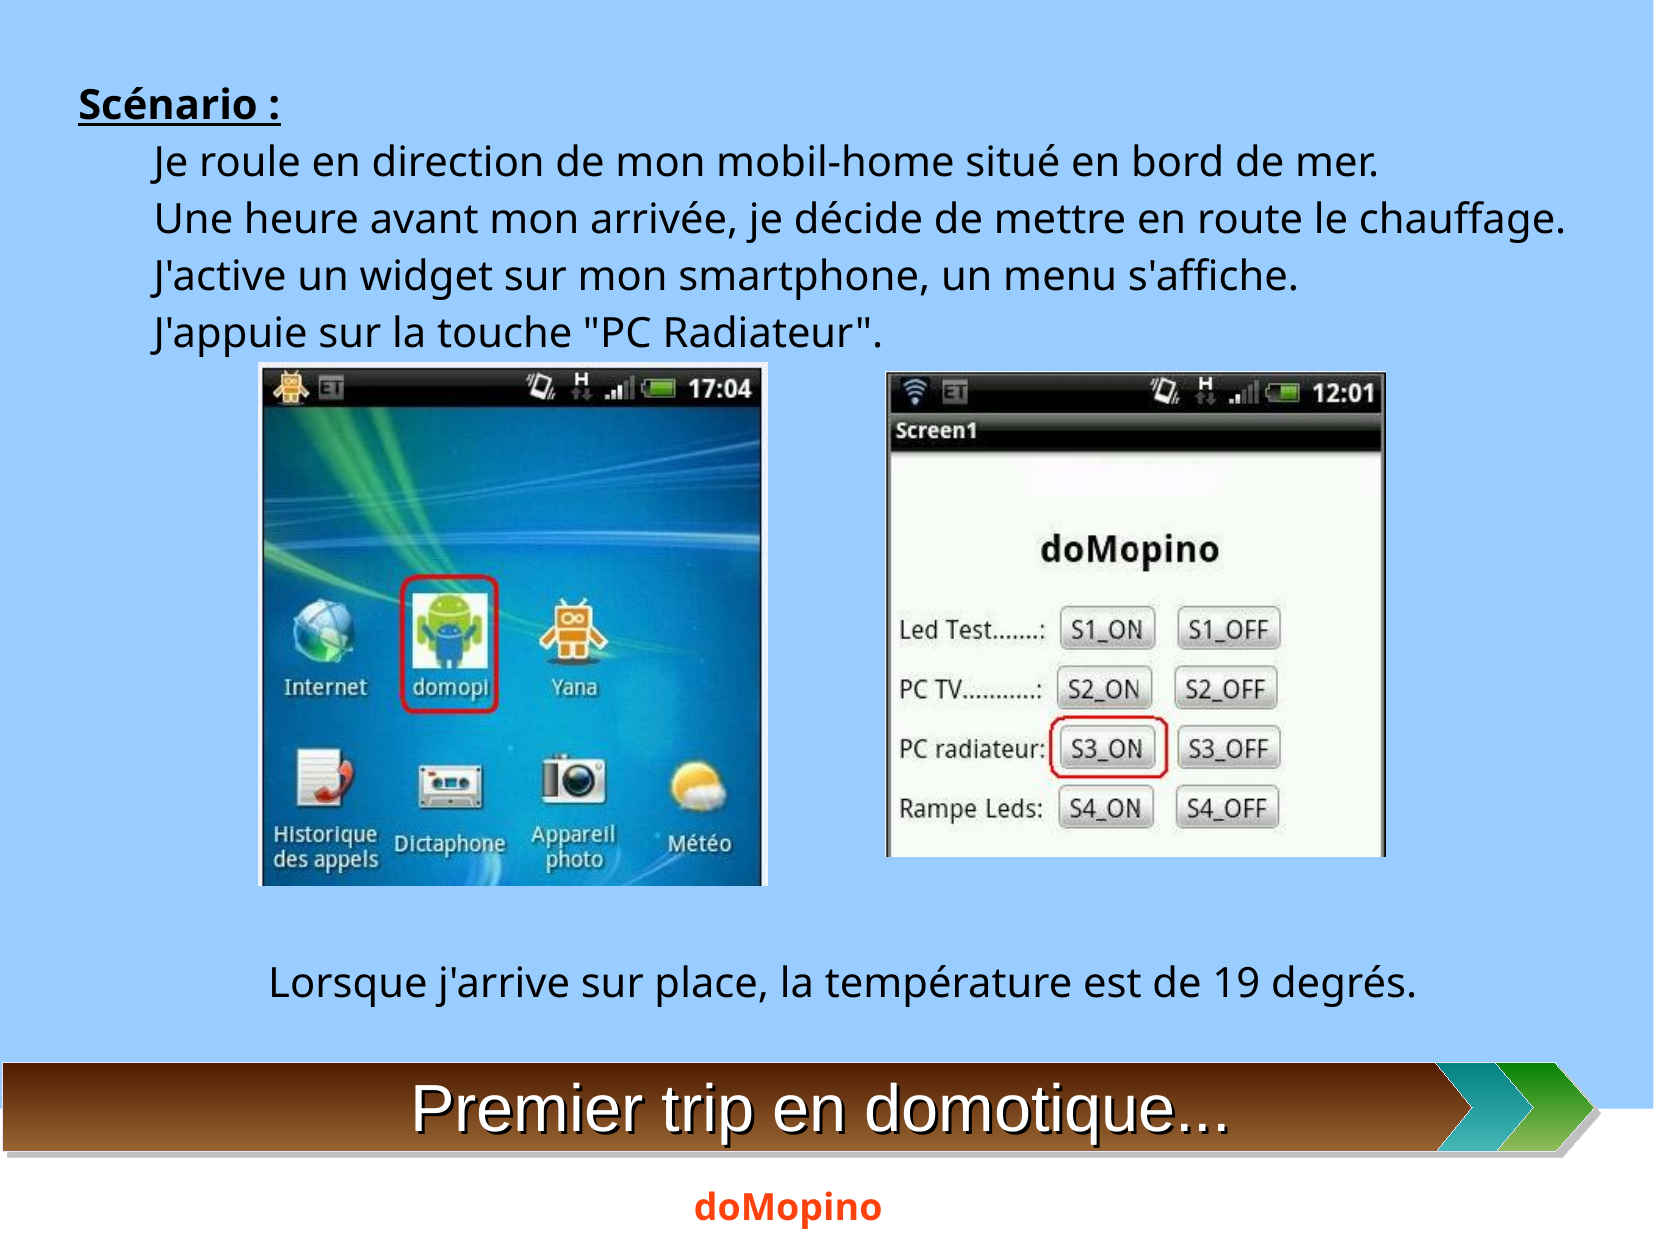

Scénario :
 Je roule en direction de mon mobil-home situé en bord de mer.
 Une heure avant mon arrivée, je décide de mettre en route le chauffage.
 J'active un widget sur mon smartphone, un menu s'affiche.
 J'appuie sur la touche "PC Radiateur".
Lorsque j'arrive sur place, la température est de 19 degrés.
# Premier trip en domotique...
doMopino